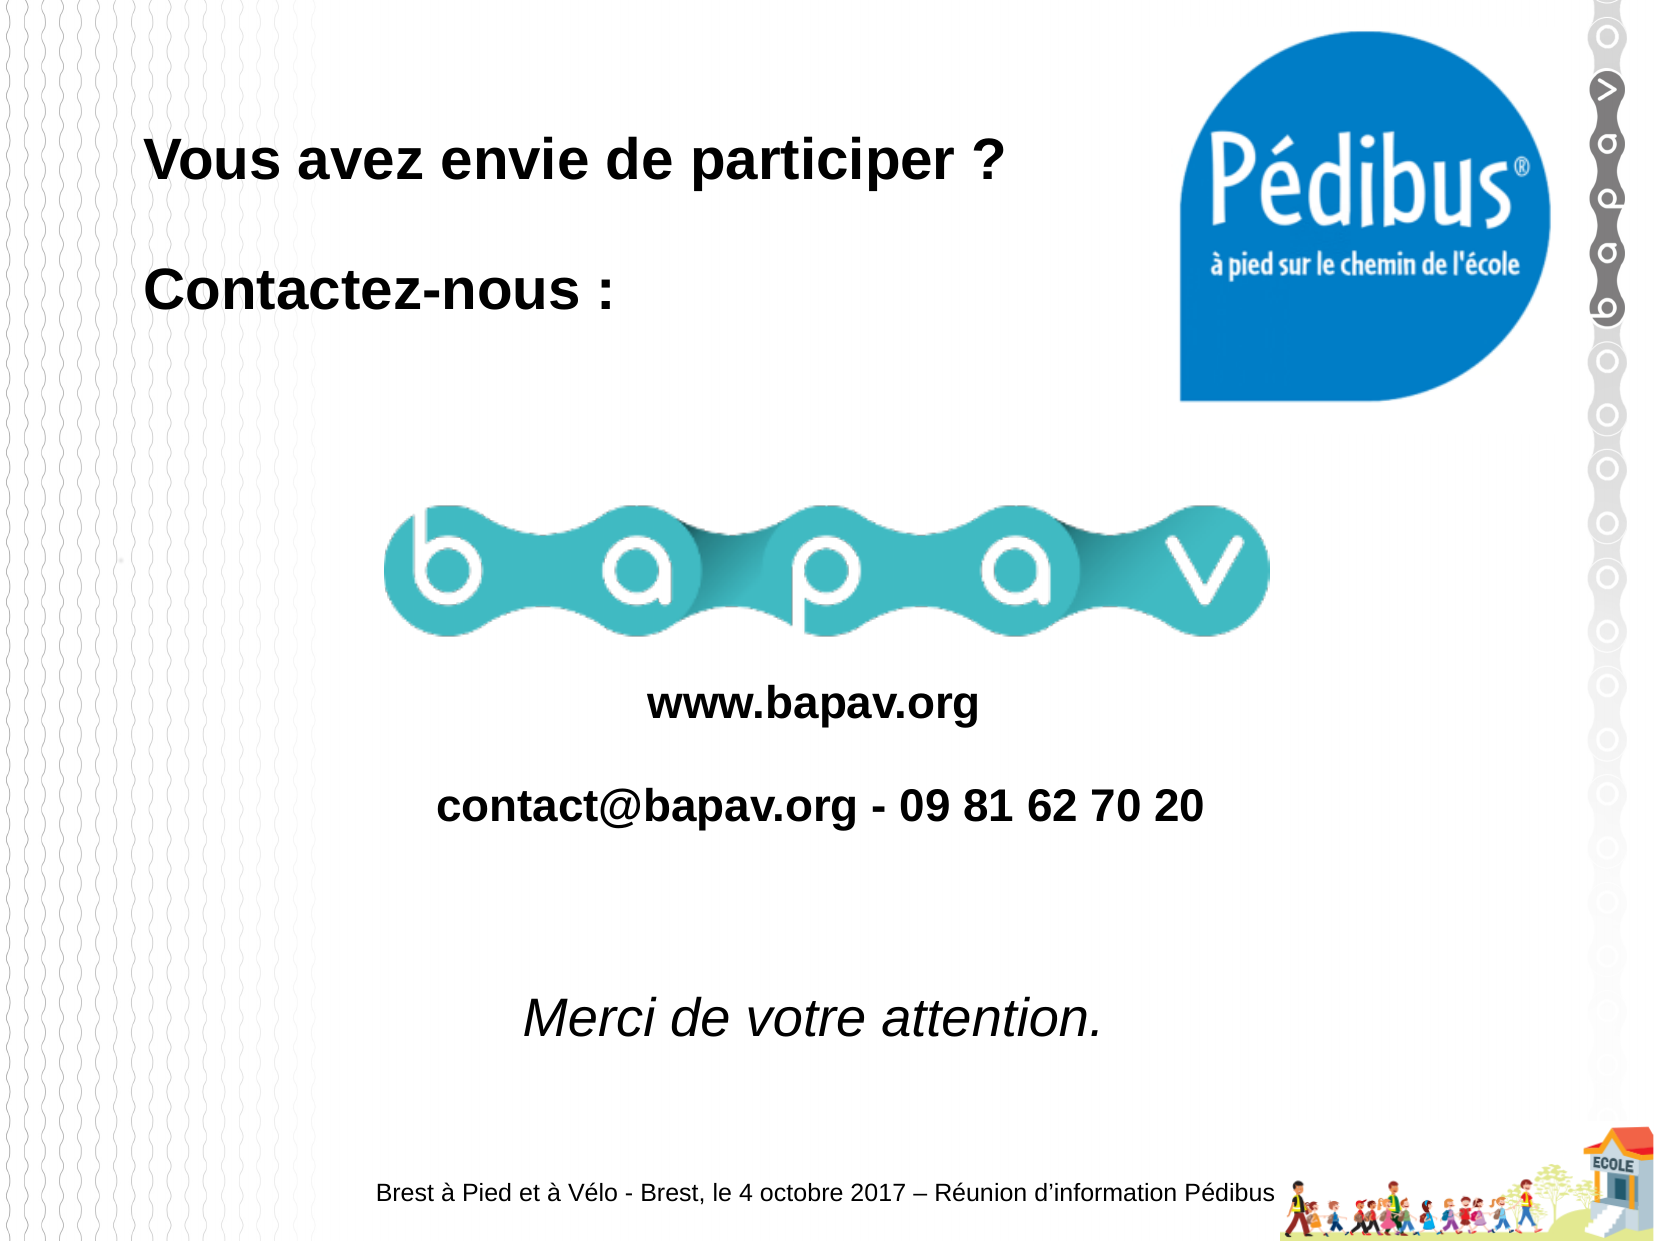

# Vous avez envie de participer ? Contactez-nous :
www.bapav.org
contact@bapav.org - 09 81 62 70 20
Merci de votre attention.
Brest à Pied et à Vélo - Brest, le 4 octobre 2017 – Réunion d’information Pédibus